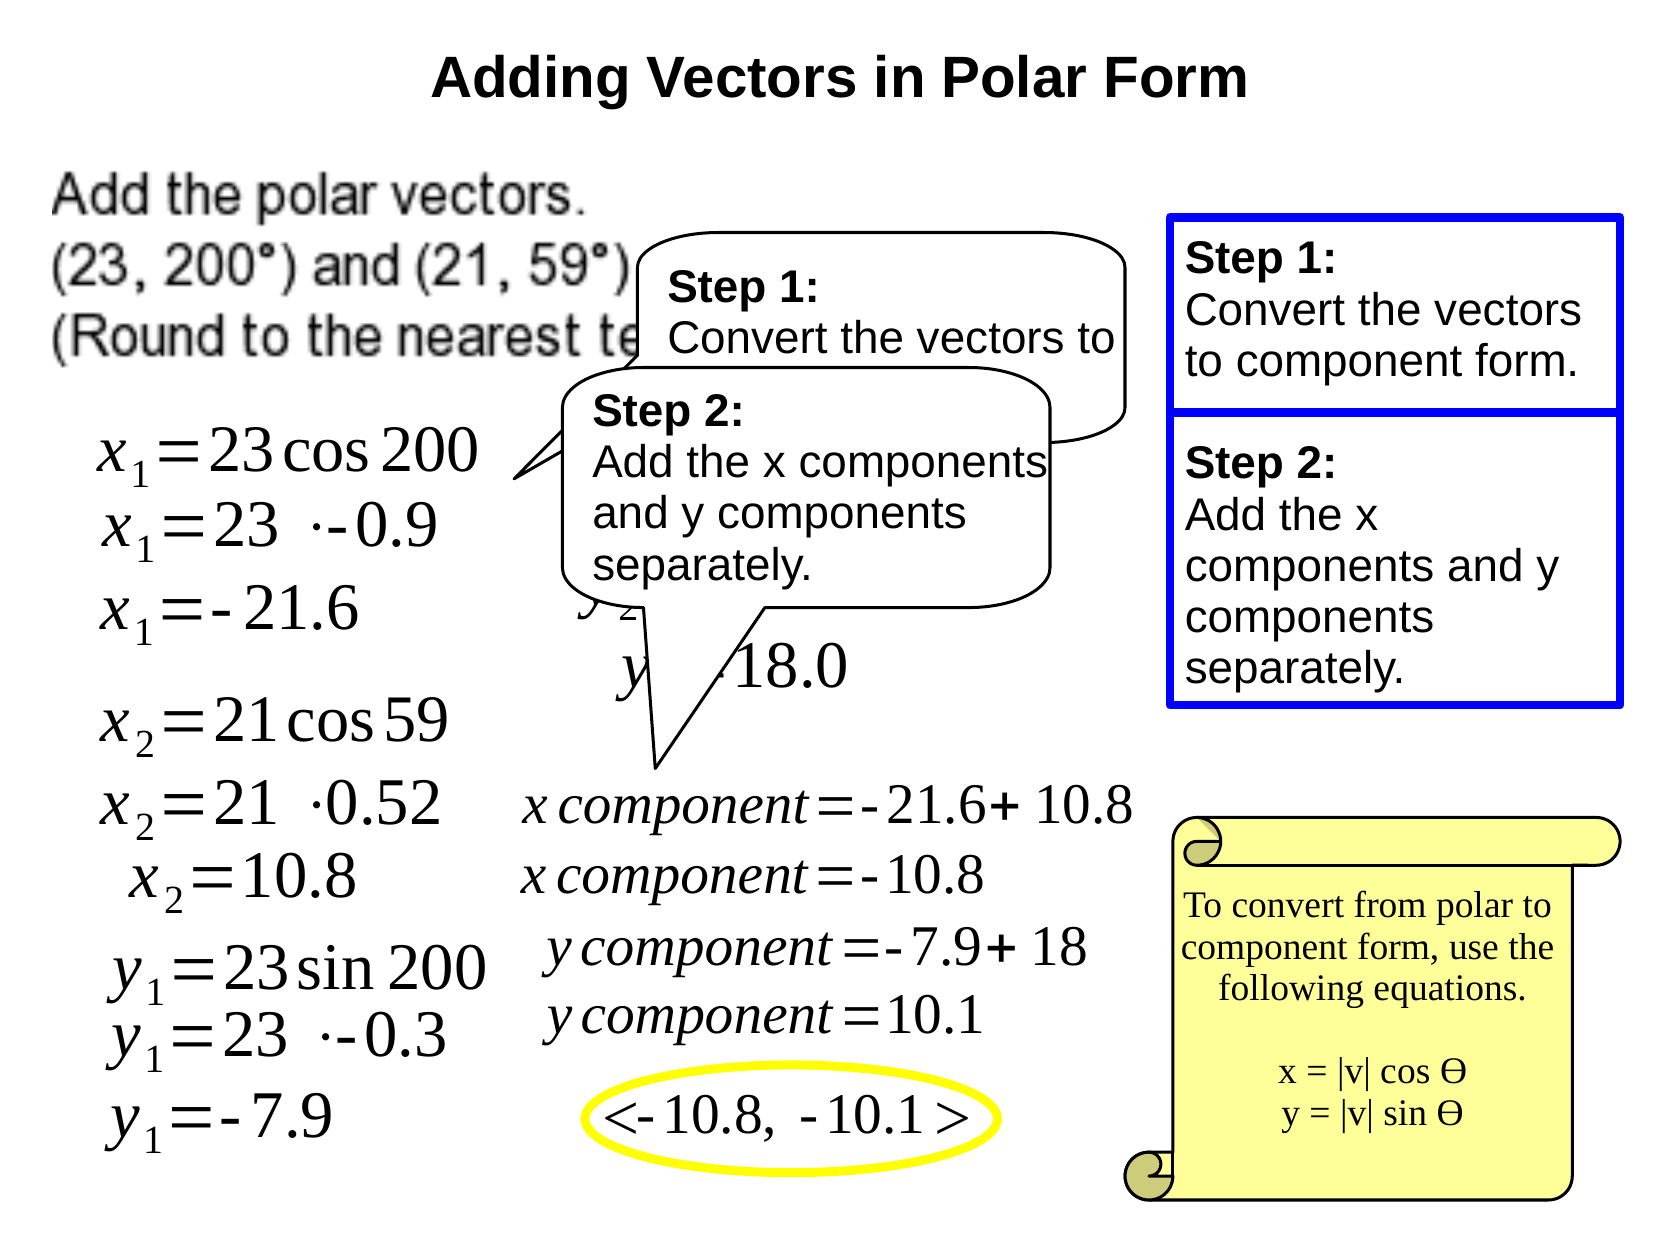

Adding Vectors in Polar Form
Step 1:
Convert the vectors to component form.
Step 2:
Add the x components and y components separately.
Step 1:
Convert the vectors to
component form.
Step 2:
Add the x components
and y components
separately.
To convert from polar to
component form, use the
following equations.
x = |v| cos Ɵ
y = |v| sin Ɵ